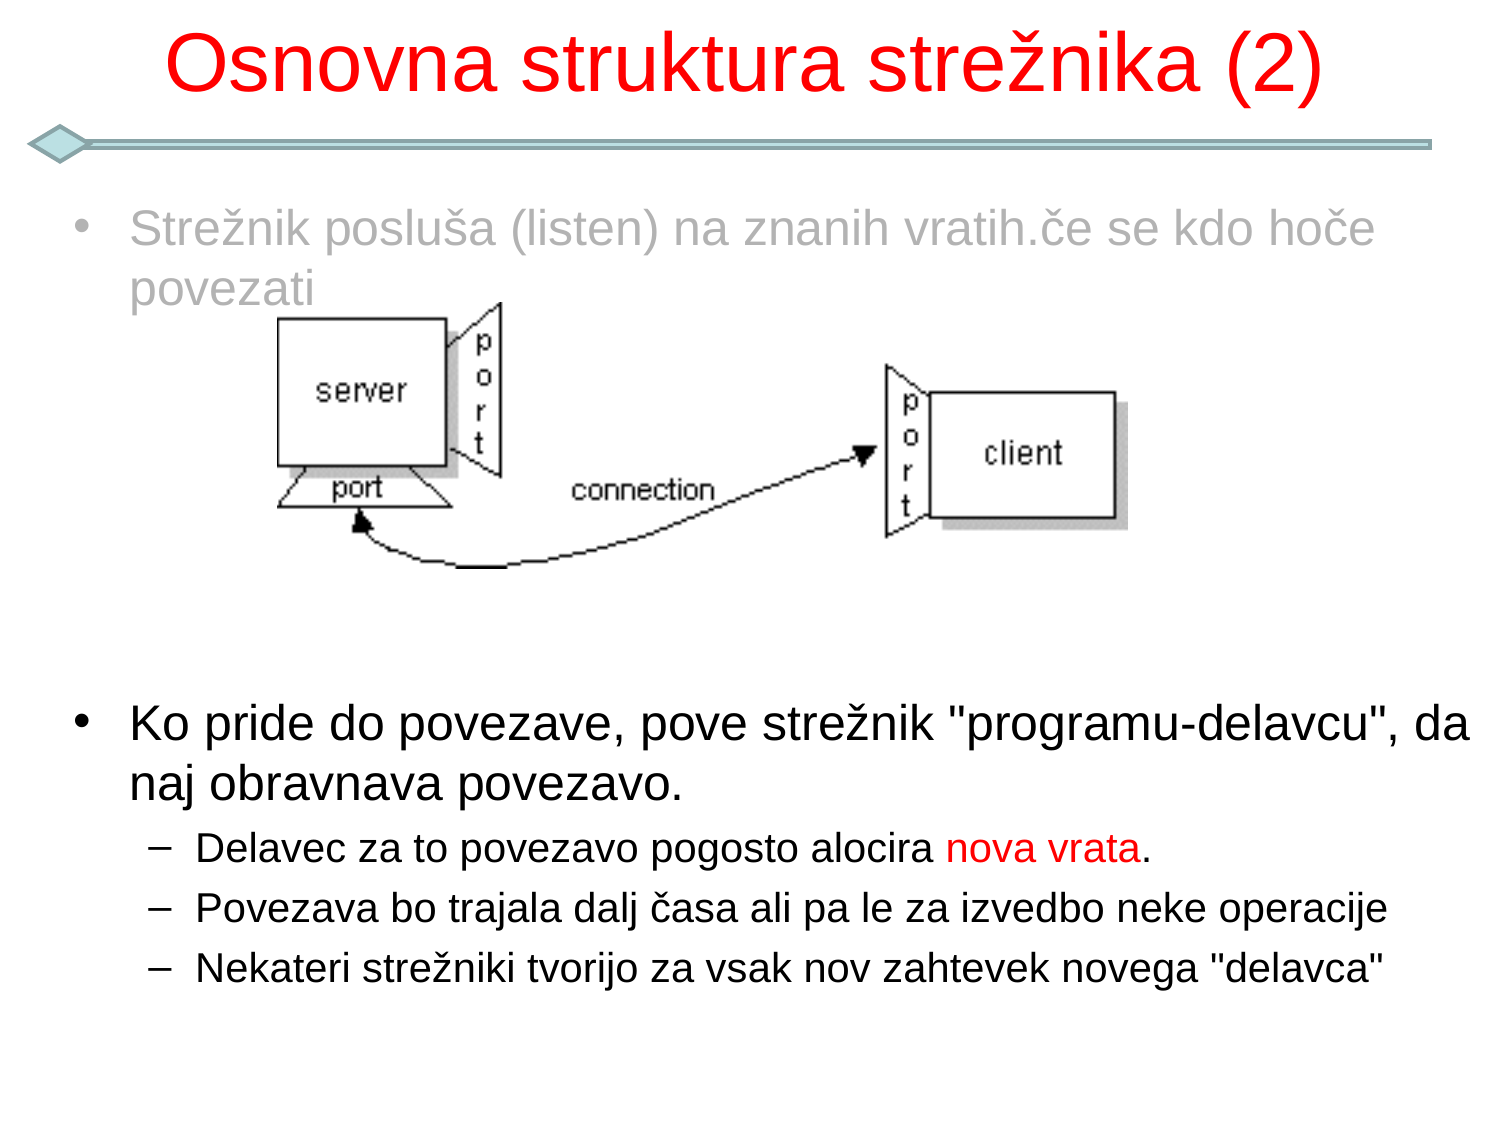

# Osnovna struktura strežnika (2)
Strežnik posluša (listen) na znanih vratih.če se kdo hoče povezati
Ko pride do povezave, pove strežnik "programu-delavcu", da naj obravnava povezavo.
Delavec za to povezavo pogosto alocira nova vrata.
Povezava bo trajala dalj časa ali pa le za izvedbo neke operacije
Nekateri strežniki tvorijo za vsak nov zahtevek novega "delavca"